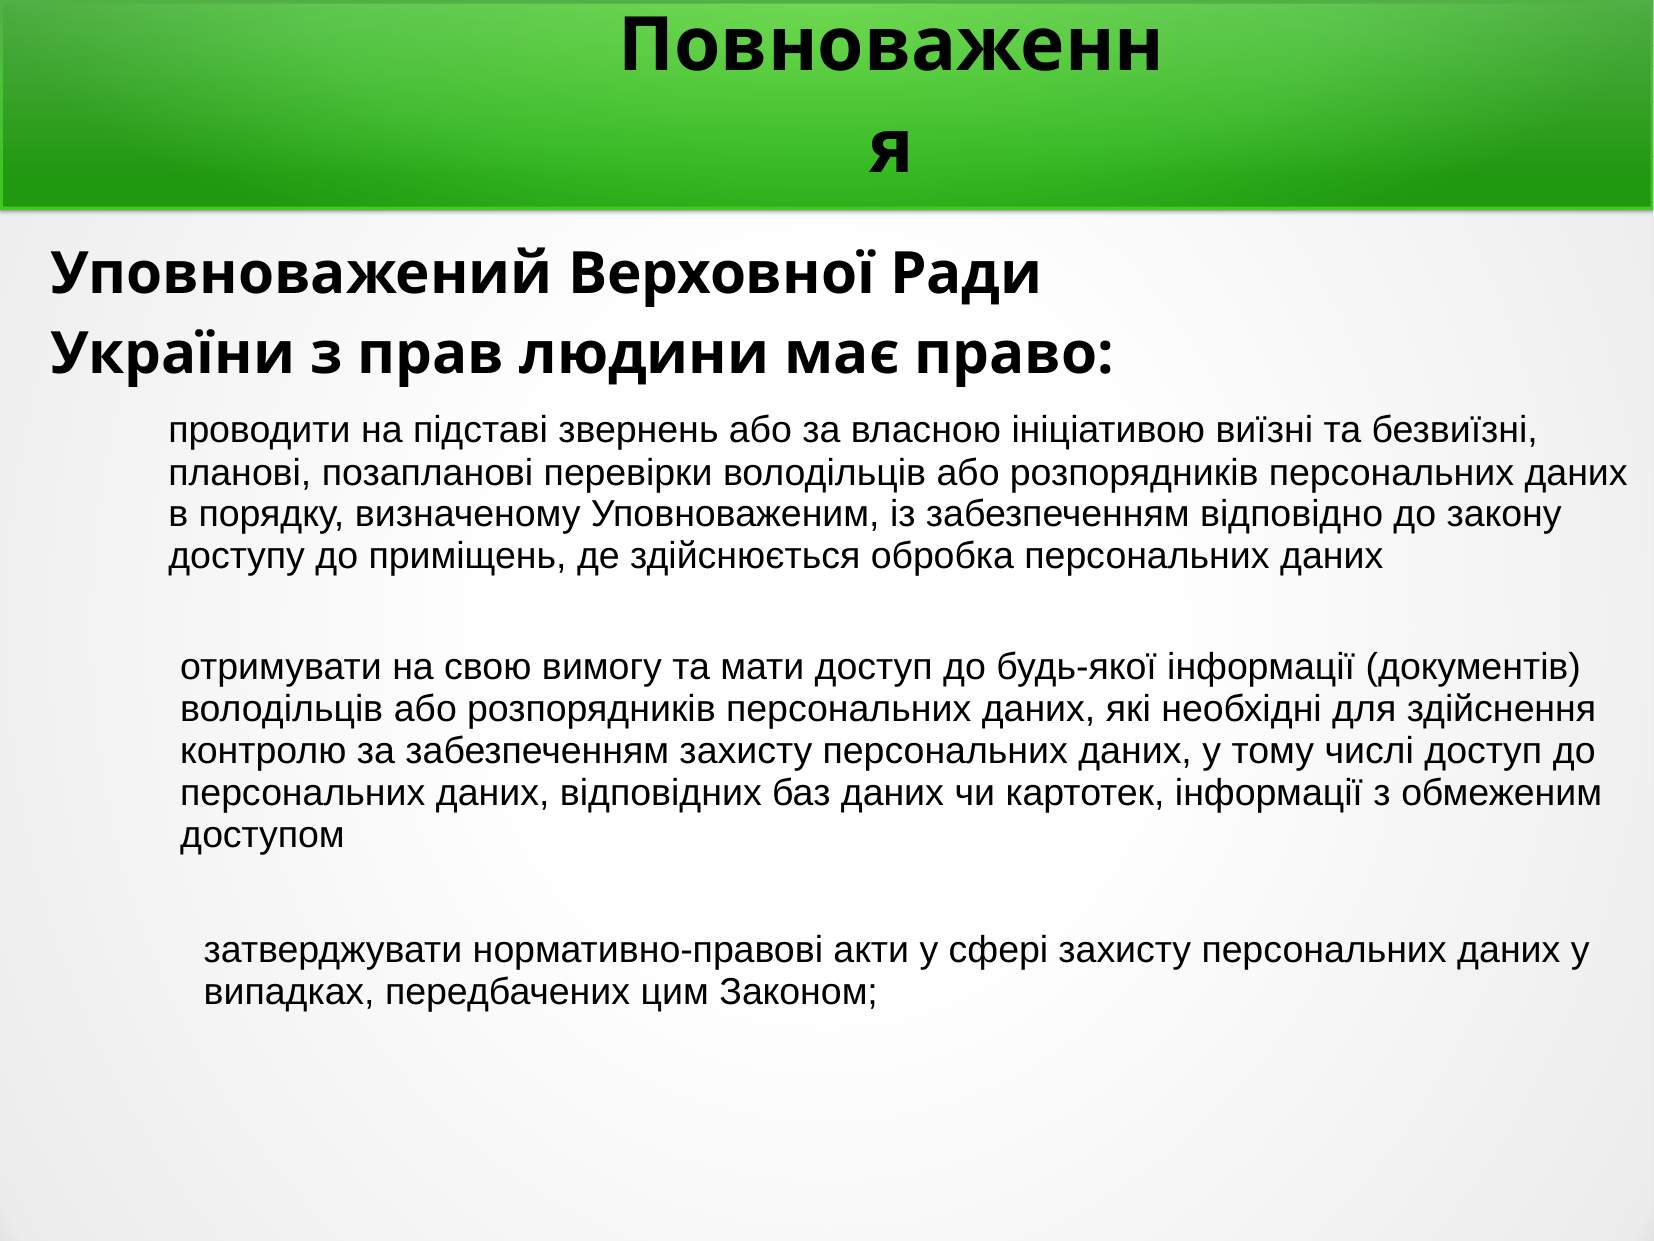

Повноваження
Уповноважений Верховної Ради України з прав людини має право:
проводити на підставі звернень або за власною ініціативою виїзні та безвиїзні, планові, позапланові перевірки володільців або розпорядників персональних даних в порядку, визначеному Уповноваженим, із забезпеченням відповідно до закону доступу до приміщень, де здійснюється обробка персональних даних
отримувати на свою вимогу та мати доступ до будь-якої інформації (документів) володільців або розпорядників персональних даних, які необхідні для здійснення контролю за забезпеченням захисту персональних даних, у тому числі доступ до персональних даних, відповідних баз даних чи картотек, інформації з обмеженим доступом
затверджувати нормативно-правові акти у сфері захисту персональних даних у випадках, передбачених цим Законом;